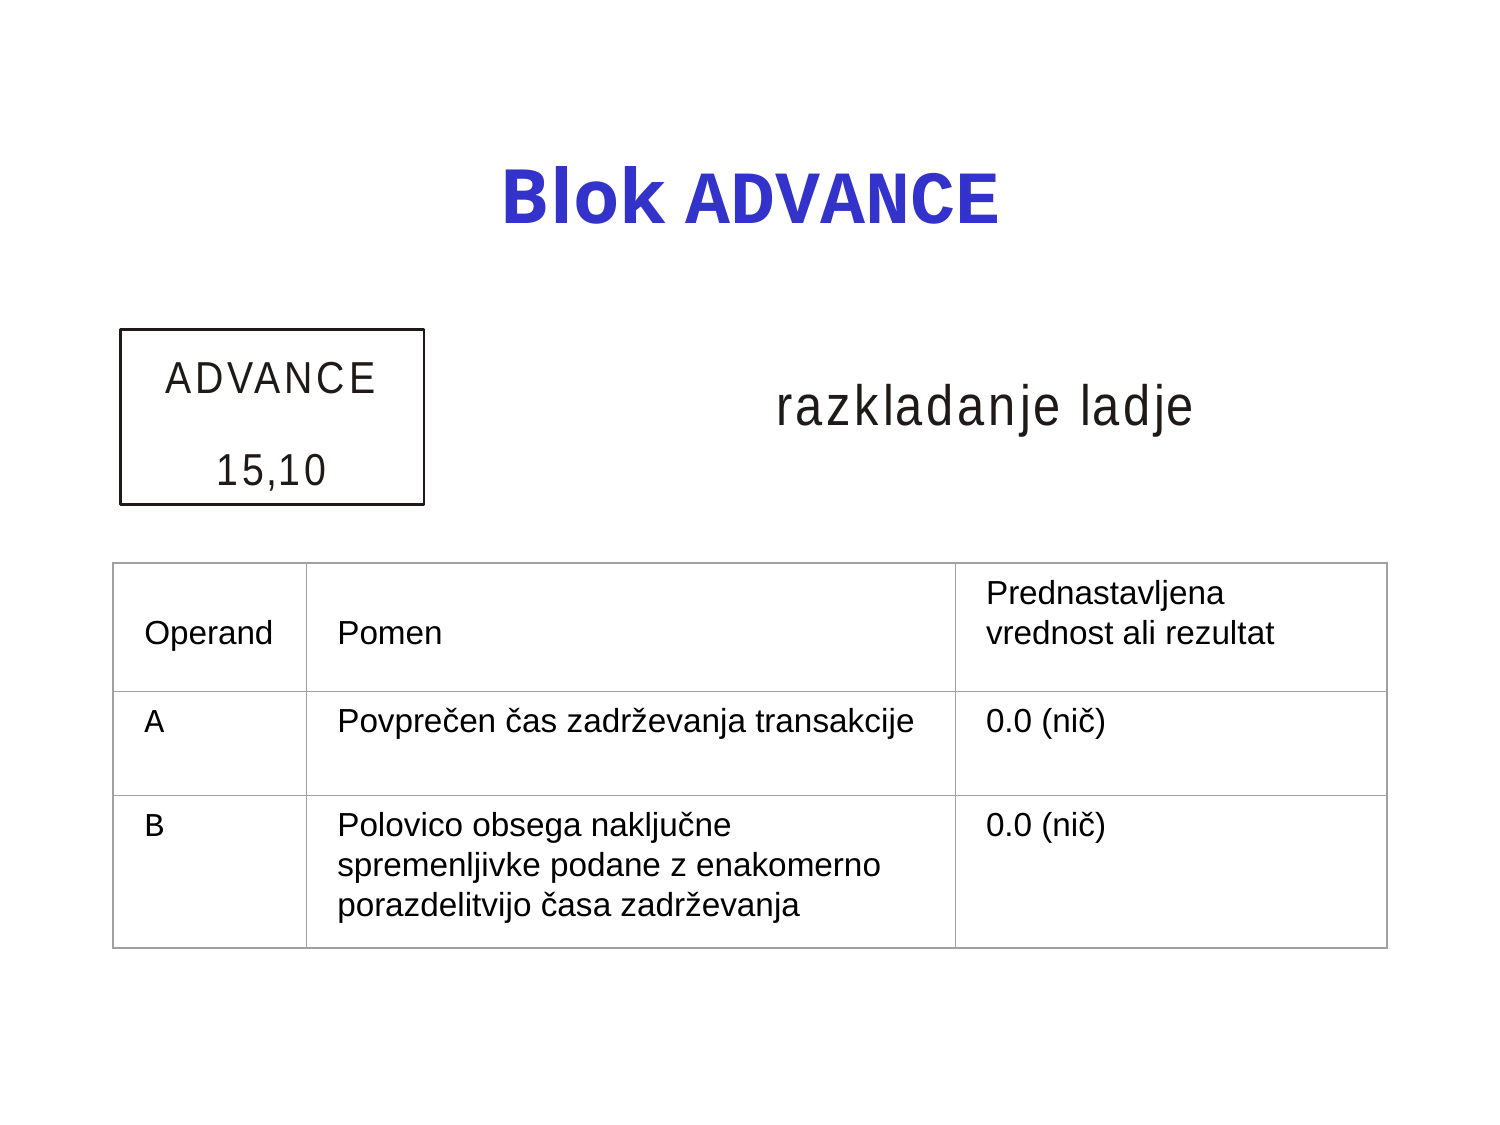

# Blok ADVANCE
Operand
Pomen
Prednastavljena vrednost ali rezultat
A
Povprečen čas zadrževanja transakcije
0.0 (nič)
B
Polovico obsega naključne spremenljivke podane z enakomerno porazdelitvijo časa zadrževanja
0.0 (nič)